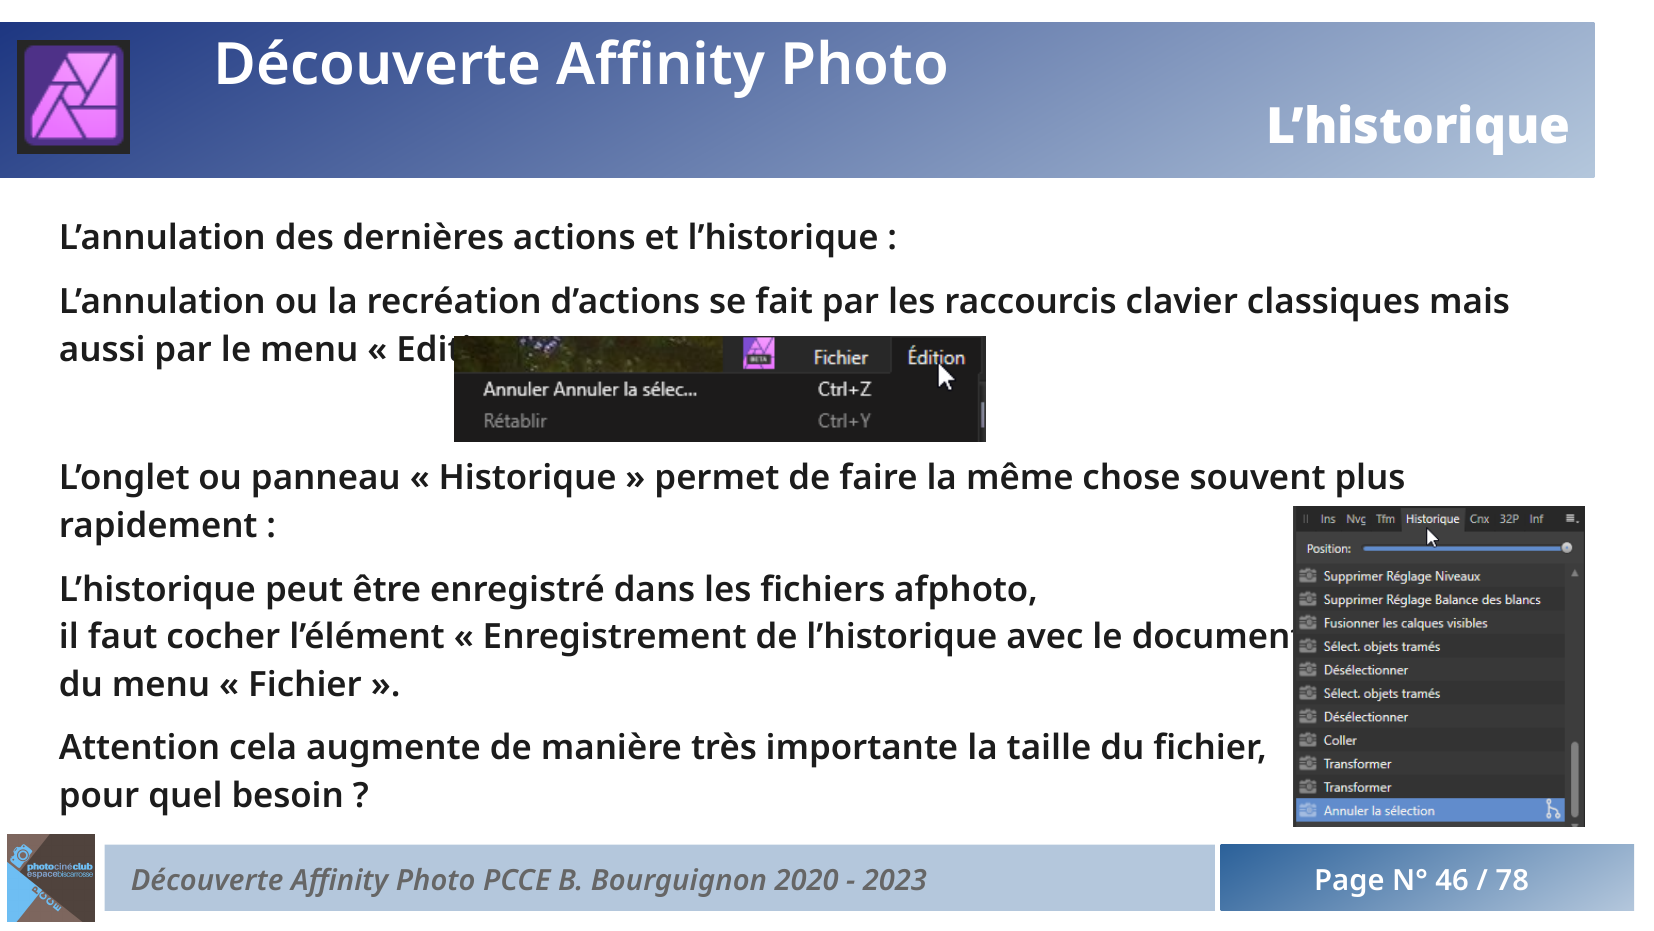

# L’historique
L’annulation des dernières actions et l’historique :
L’annulation ou la recréation d’actions se fait par les raccourcis clavier classiques mais aussi par le menu « Edition » :
L’onglet ou panneau « Historique » permet de faire la même chose souvent plus rapidement :
L’historique peut être enregistré dans les fichiers afphoto,
il faut cocher l’élément « Enregistrement de l’historique avec le document »
du menu « Fichier ».
Attention cela augmente de manière très importante la taille du fichier,
pour quel besoin ?